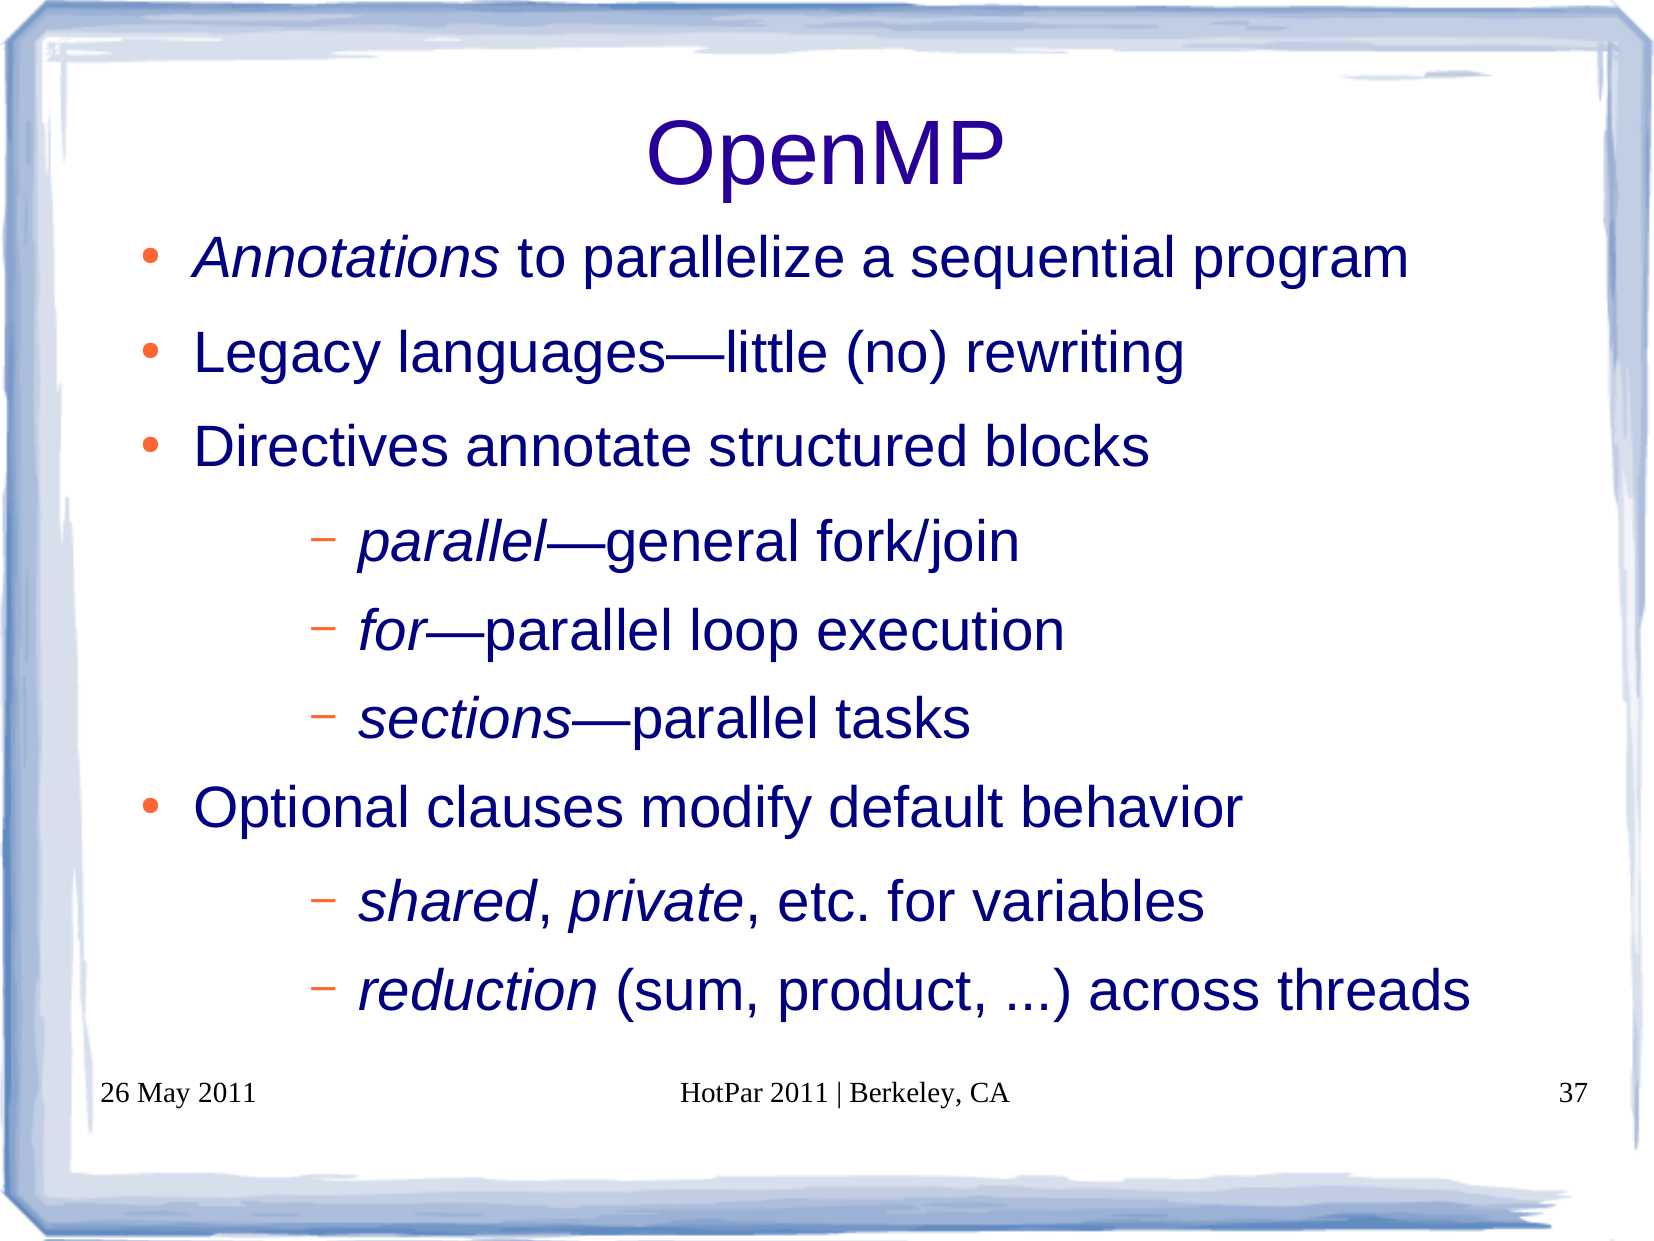

# OpenMP
Annotations to parallelize a sequential program
Legacy languages—little (no) rewriting
Directives annotate structured blocks
parallel—general fork/join
for—parallel loop execution
sections—parallel tasks
Optional clauses modify default behavior
shared, private, etc. for variables
reduction (sum, product, ...) across threads
26 May 2011
HotPar 2011 | Berkeley, CA
37